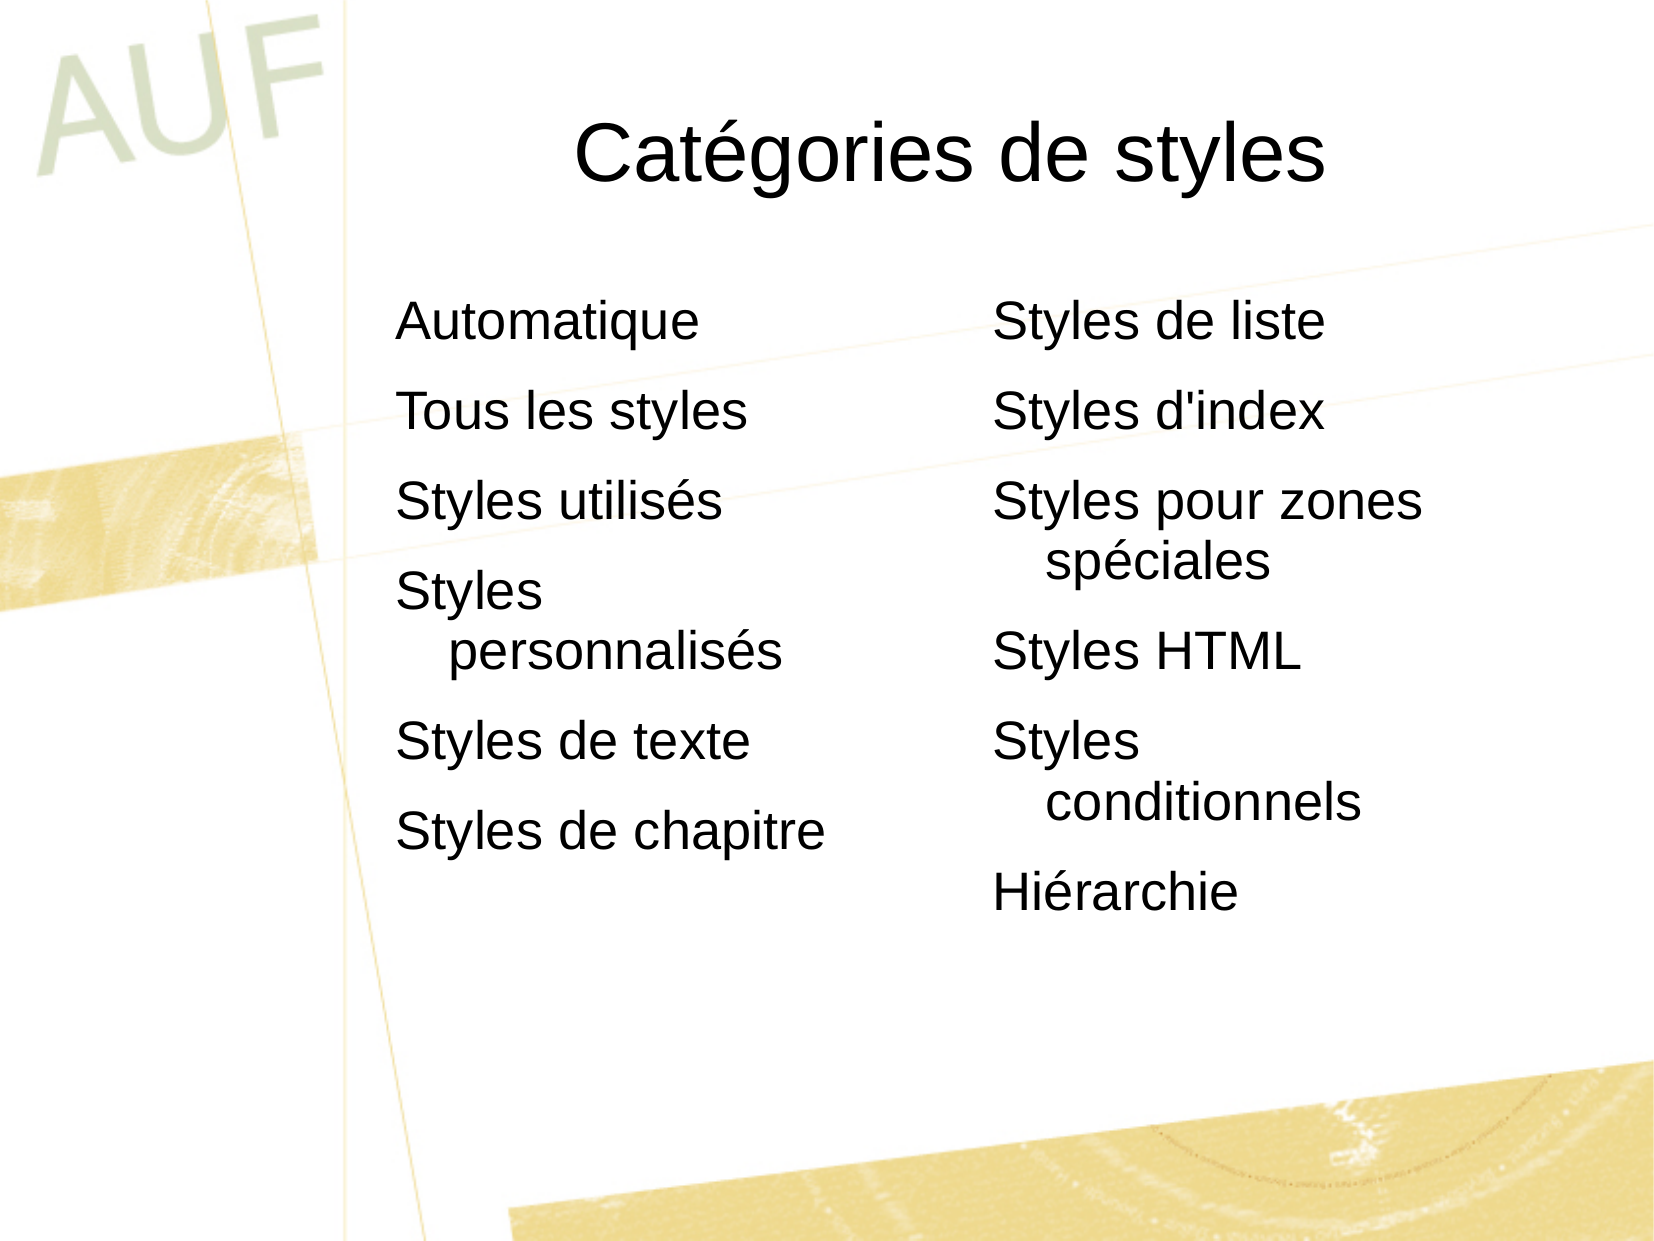

# Catégories de styles
Automatique
Tous les styles
Styles utilisés
Styles personnalisés
Styles de texte
Styles de chapitre
Styles de liste
Styles d'index
Styles pour zones spéciales
Styles HTML
Styles conditionnels
Hiérarchie